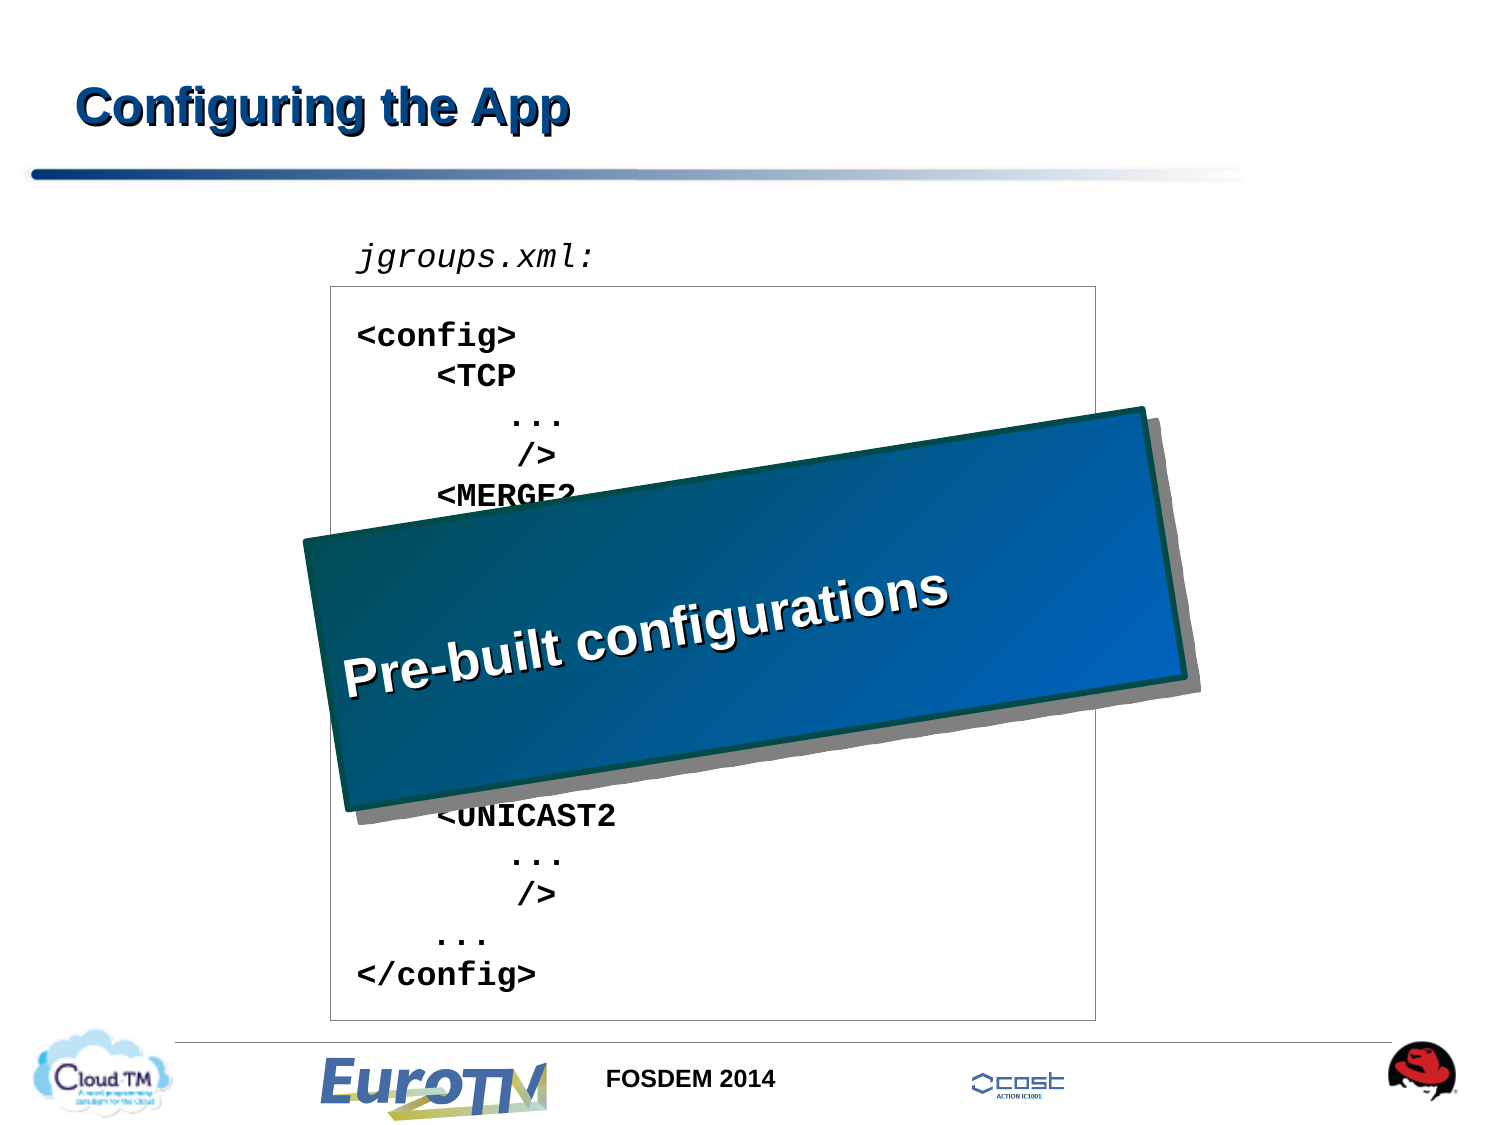

# Configuring the App
jgroups.xml:
<config>
 <TCP
		...
 />
 <MERGE2
		...
 />
 <FD_SOCK/>
 <BARRIER/>
 <pbcast.NAKACK2
		...
 />
 <UNICAST2
		...
 />
	...
</config>
Pre-built configurations